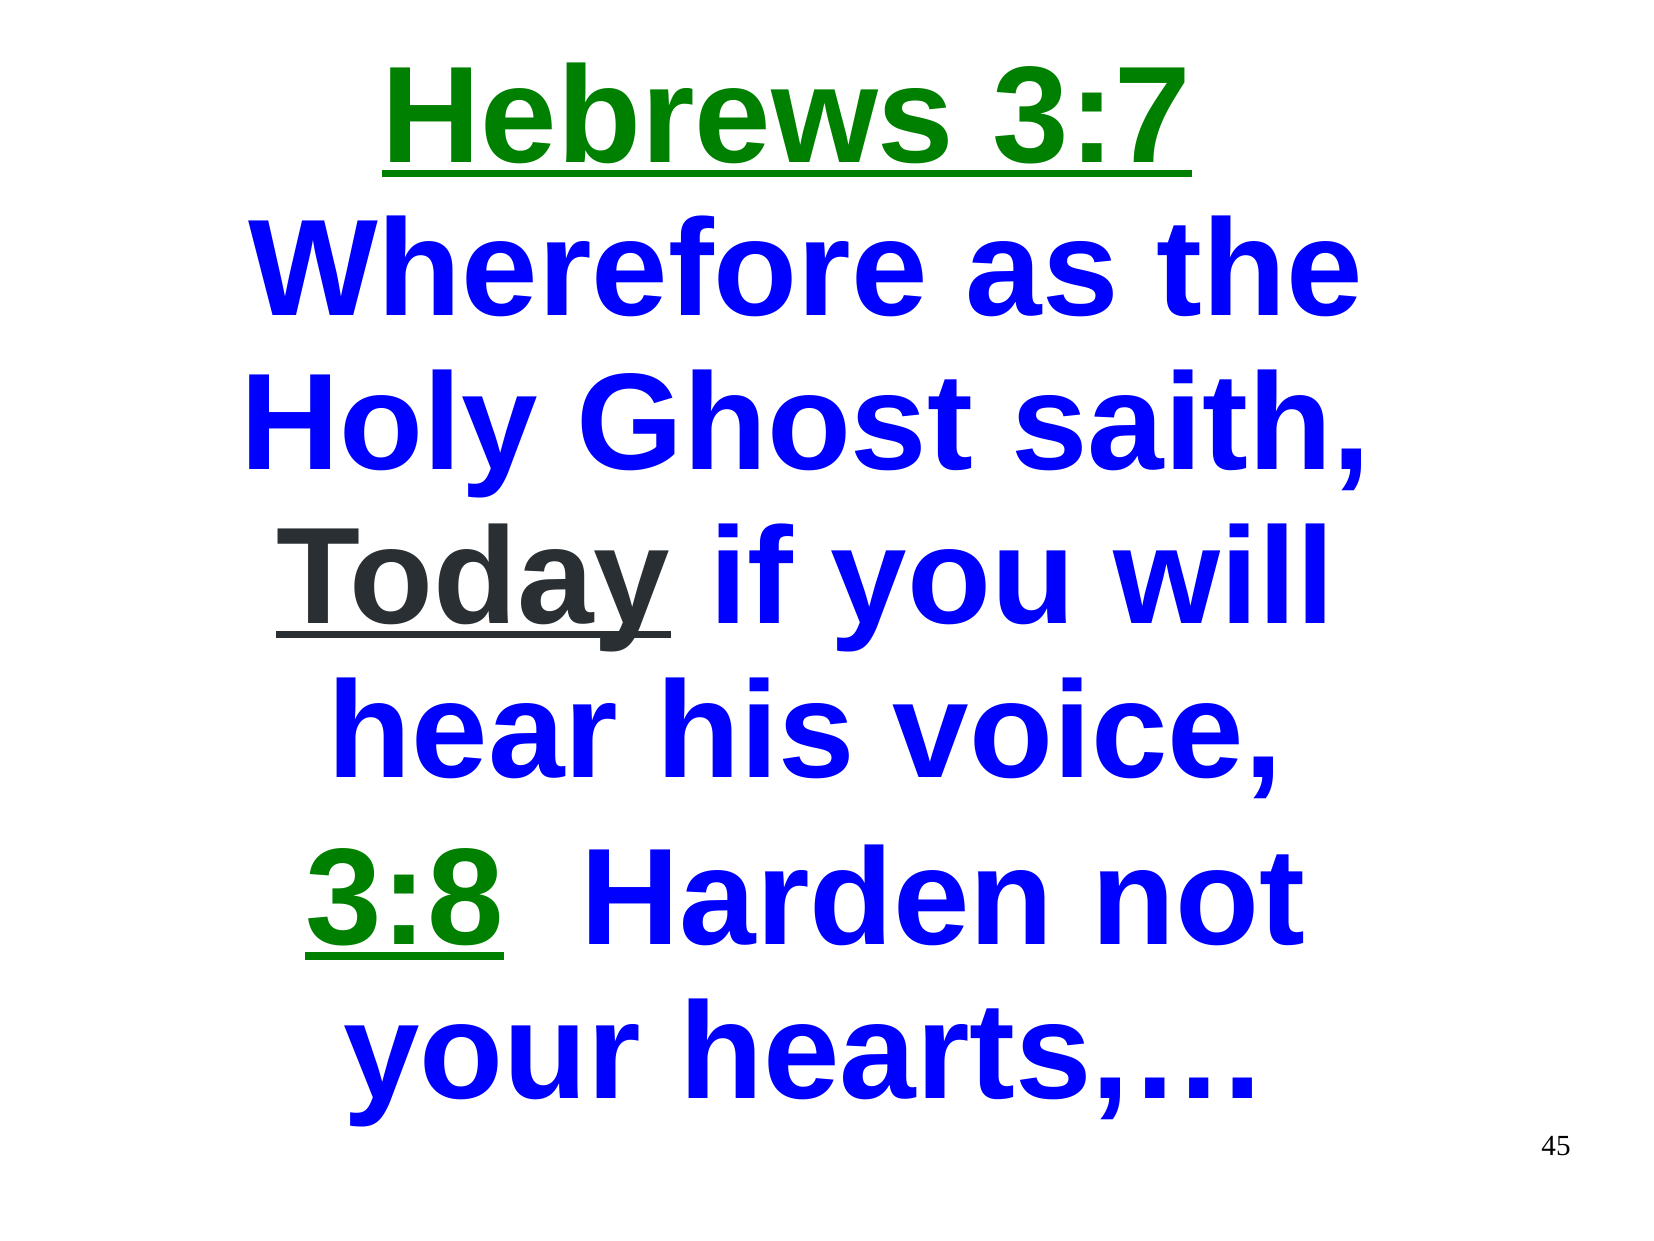

# Hebrews 3:7  Wherefore as the Holy Ghost saith, Today if you will hear his voice,
3:8  Harden not
your hearts,…
45